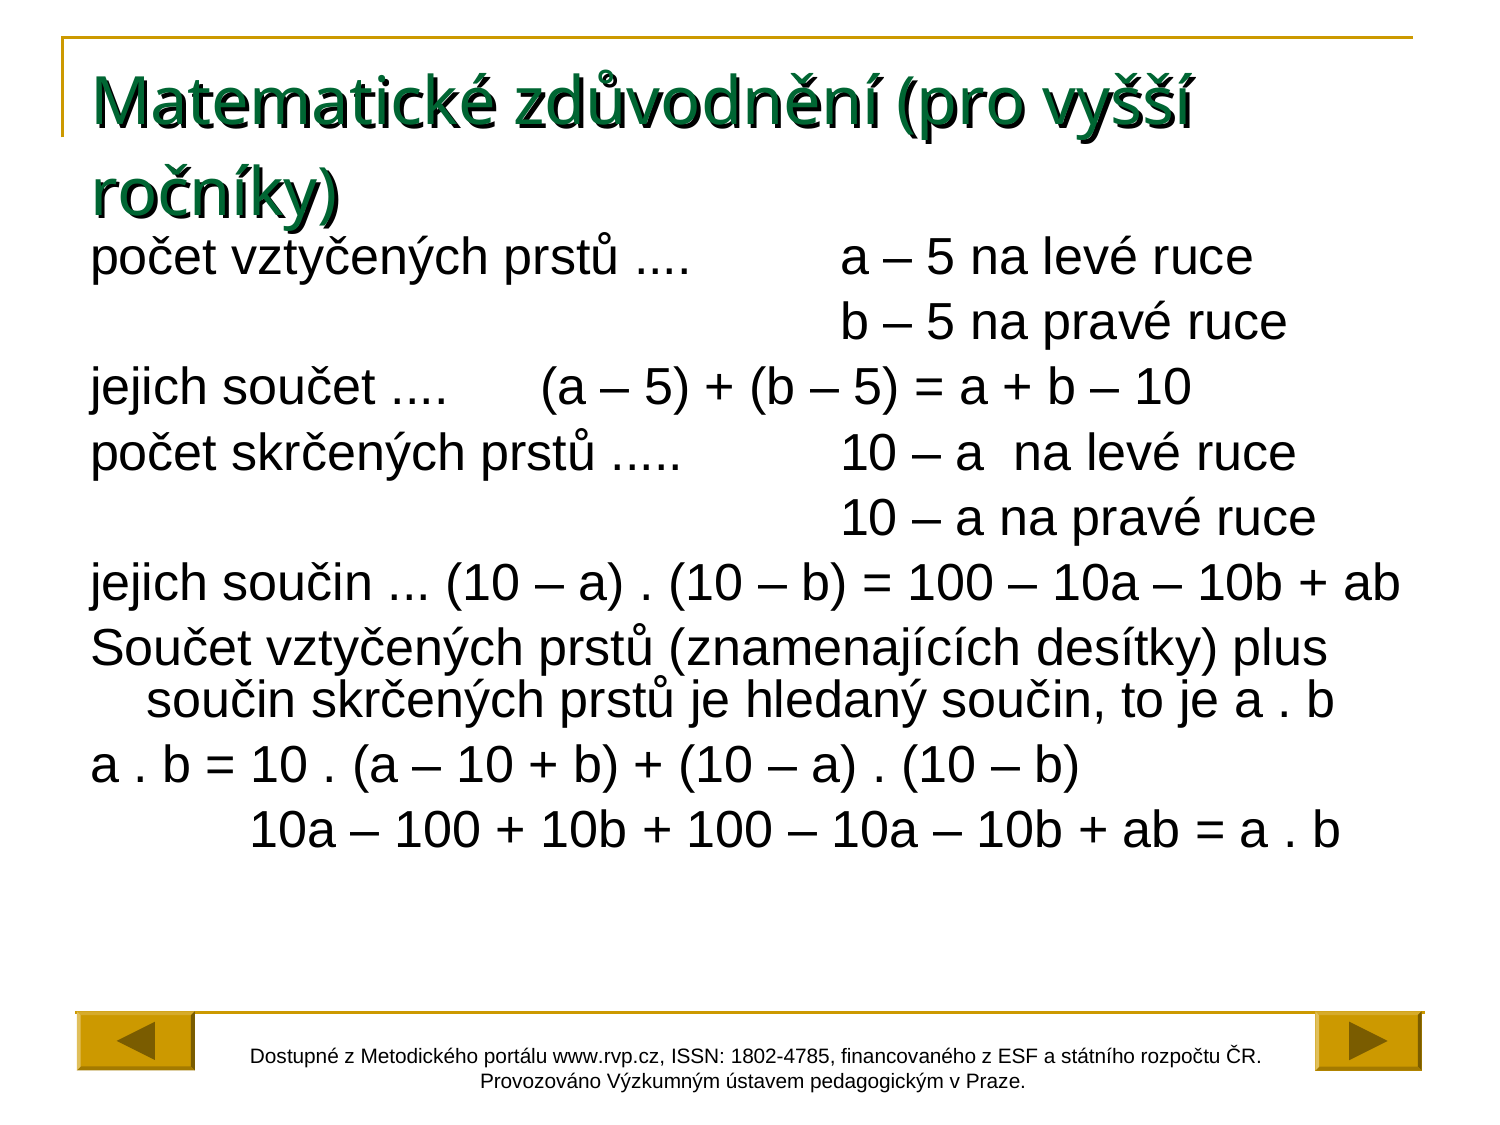

Matematické zdůvodnění (pro vyšší ročníky)
# počet vztyčených prstů ....	a – 5 na levé ruce
						b – 5 na pravé ruce
jejich součet ....	(a – 5) + (b – 5) = a + b – 10
počet skrčených prstů .....		10 – a na levé ruce
						10 – a na pravé ruce
jejich součin ... (10 – a) . (10 – b) = 100 – 10a – 10b + ab
Součet vztyčených prstů (znamenajících desítky) plus součin skrčených prstů je hledaný součin, to je a . b
a . b = 10 . (a – 10 + b) + (10 – a) . (10 – b)
 10a – 100 + 10b + 100 – 10a – 10b + ab = a . b